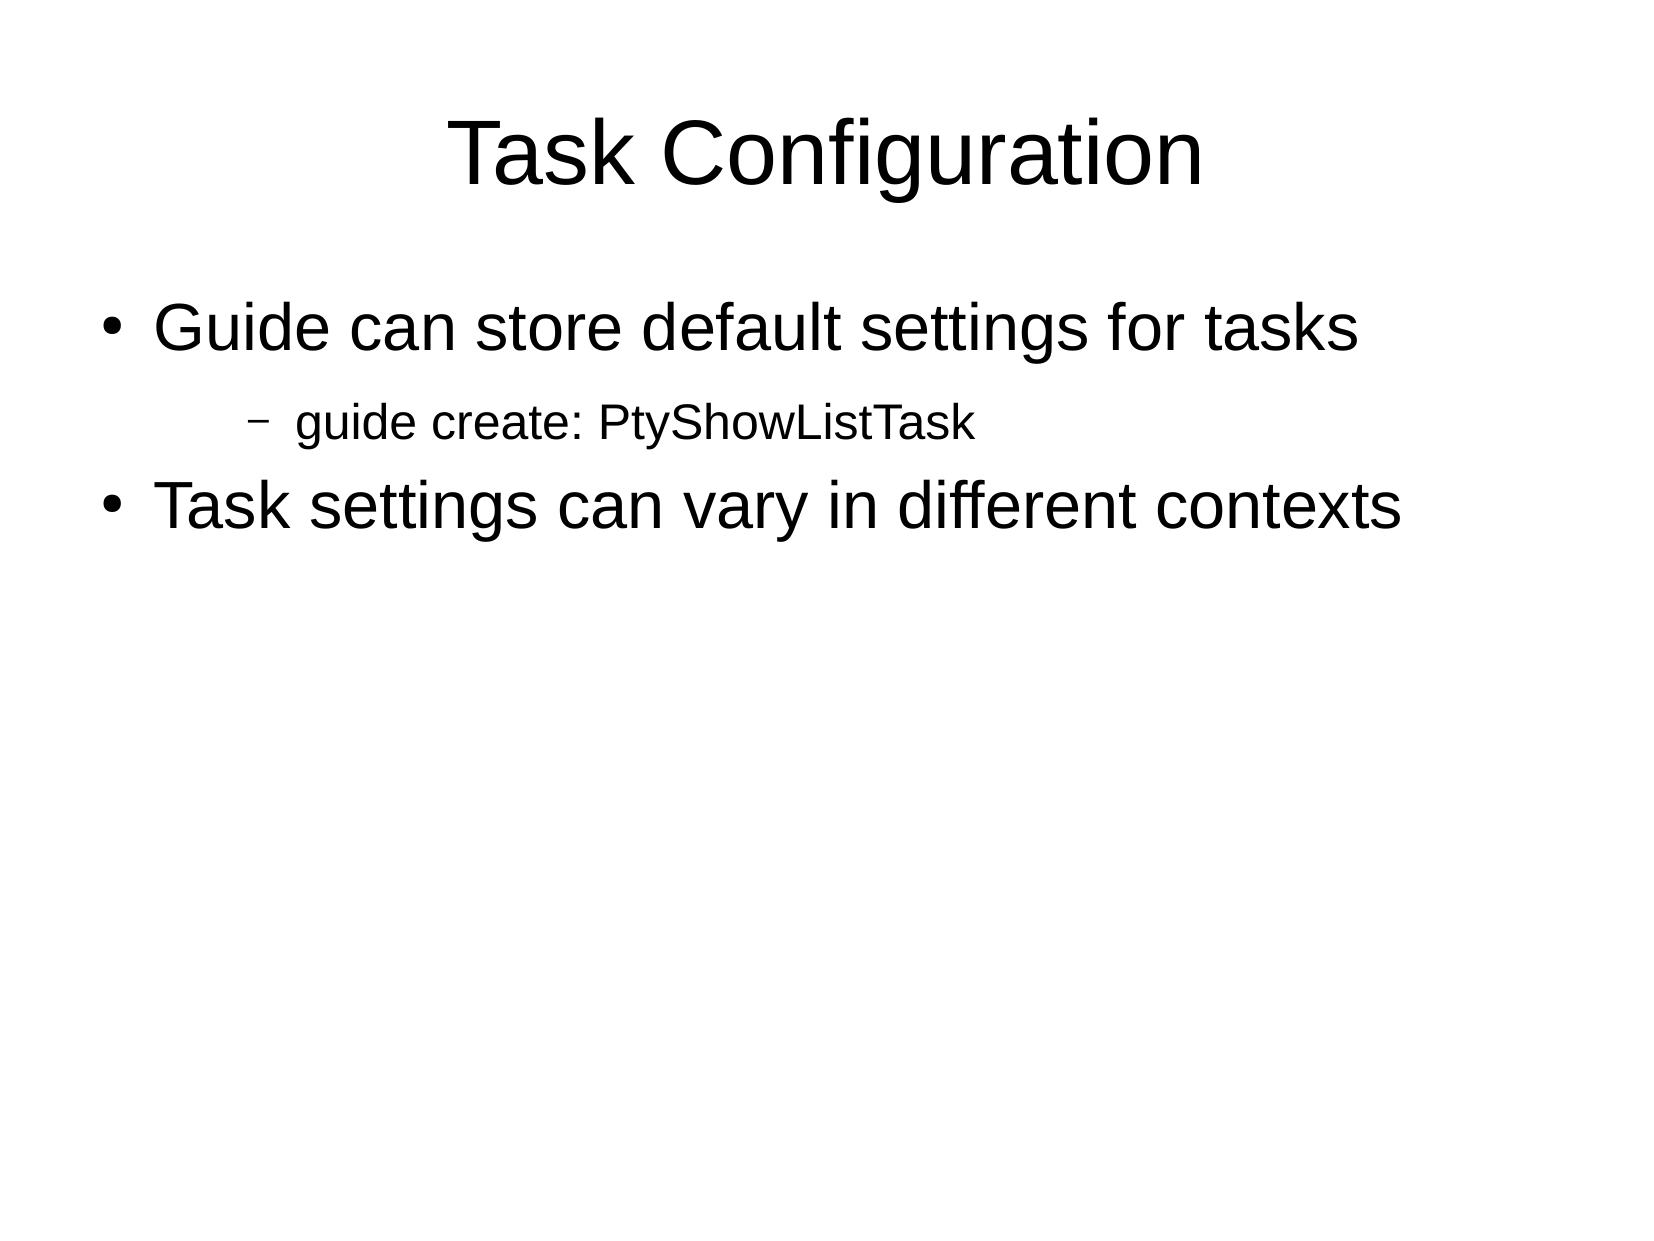

# Task Configuration
Guide can store default settings for tasks
guide create: PtyShowListTask
Task settings can vary in different contexts